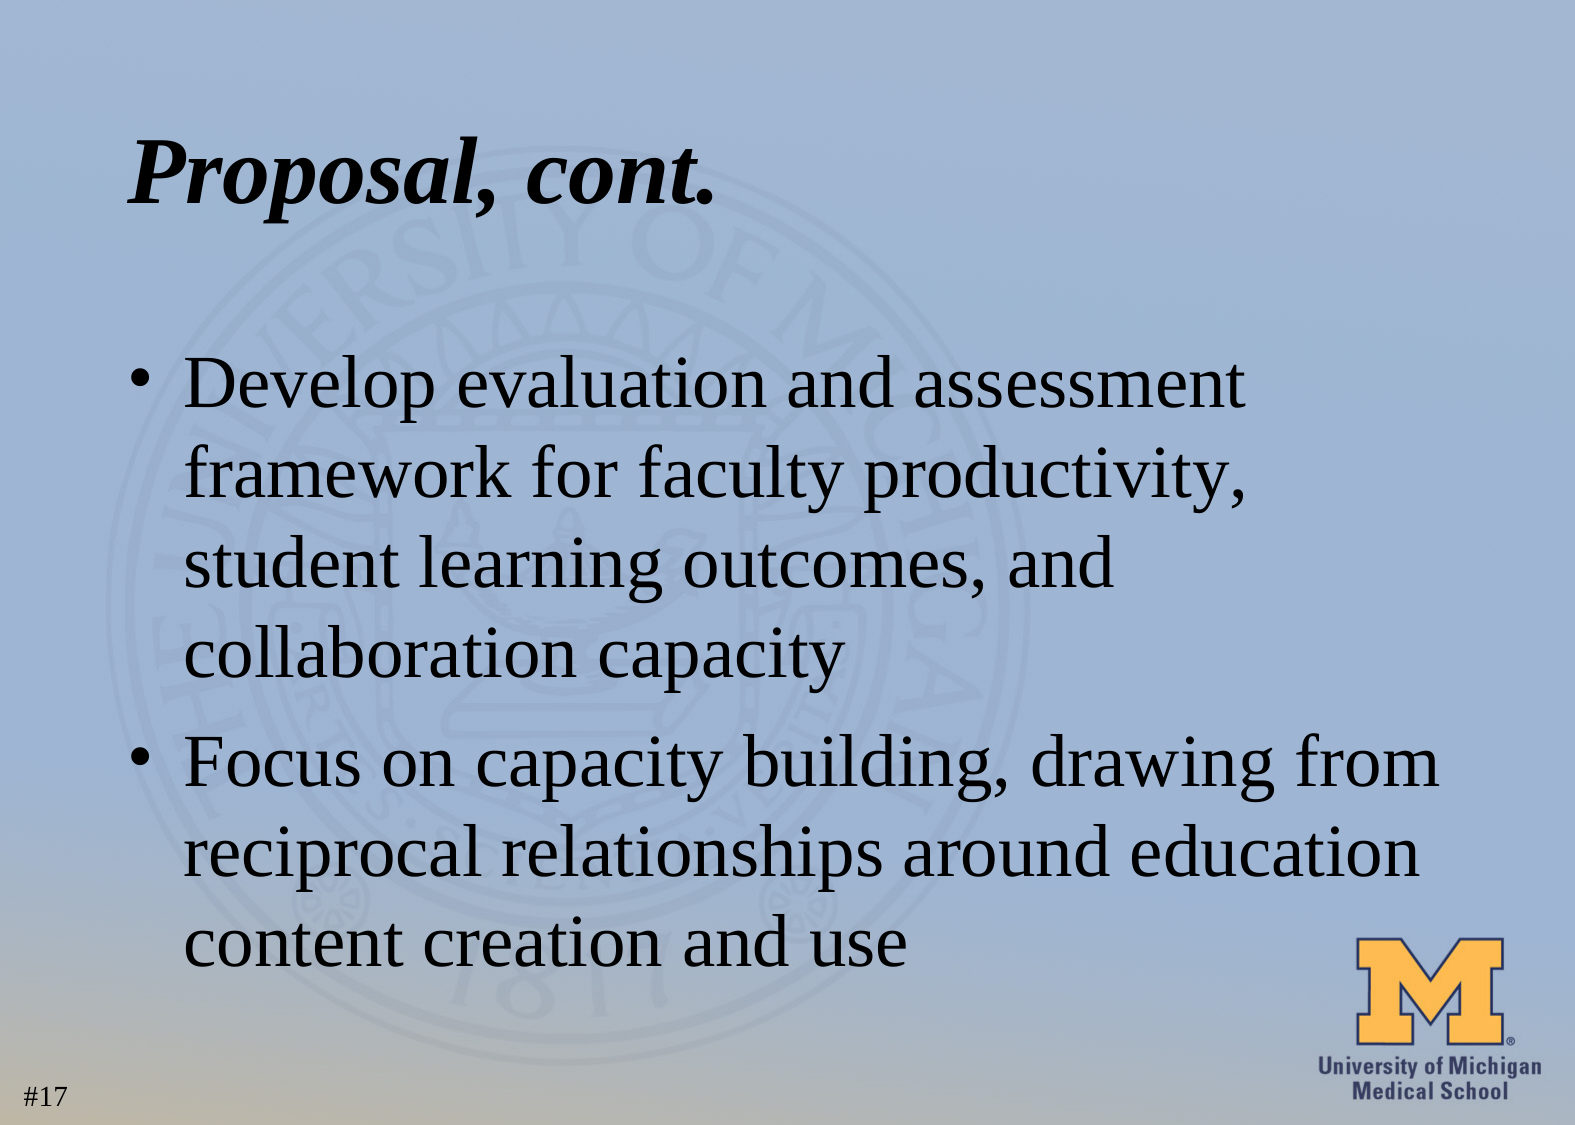

# Proposal, cont.
Develop evaluation and assessment framework for faculty productivity, student learning outcomes, and collaboration capacity
Focus on capacity building, drawing from reciprocal relationships around education content creation and use